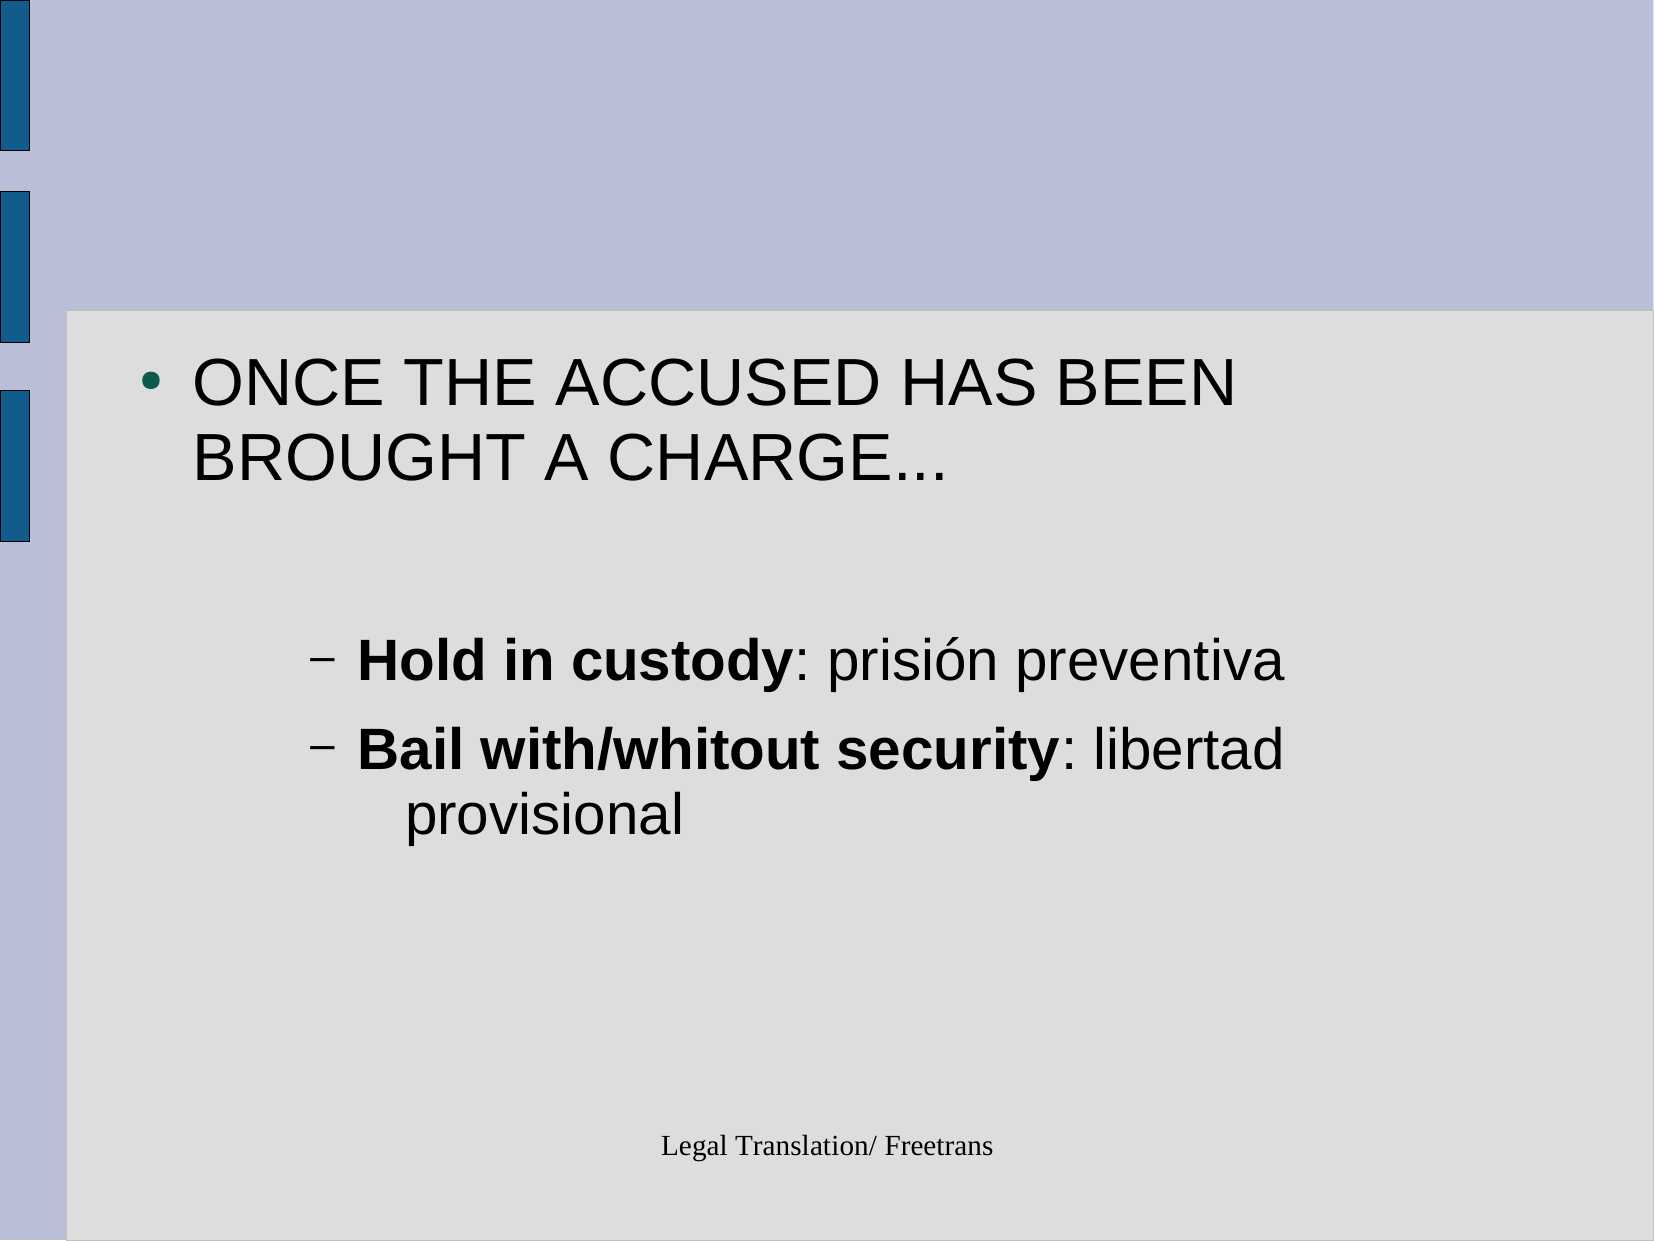

#
ONCE THE ACCUSED HAS BEEN BROUGHT A CHARGE...
Hold in custody: prisión preventiva
Bail with/whitout security: libertad provisional
Legal Translation/ Freetrans